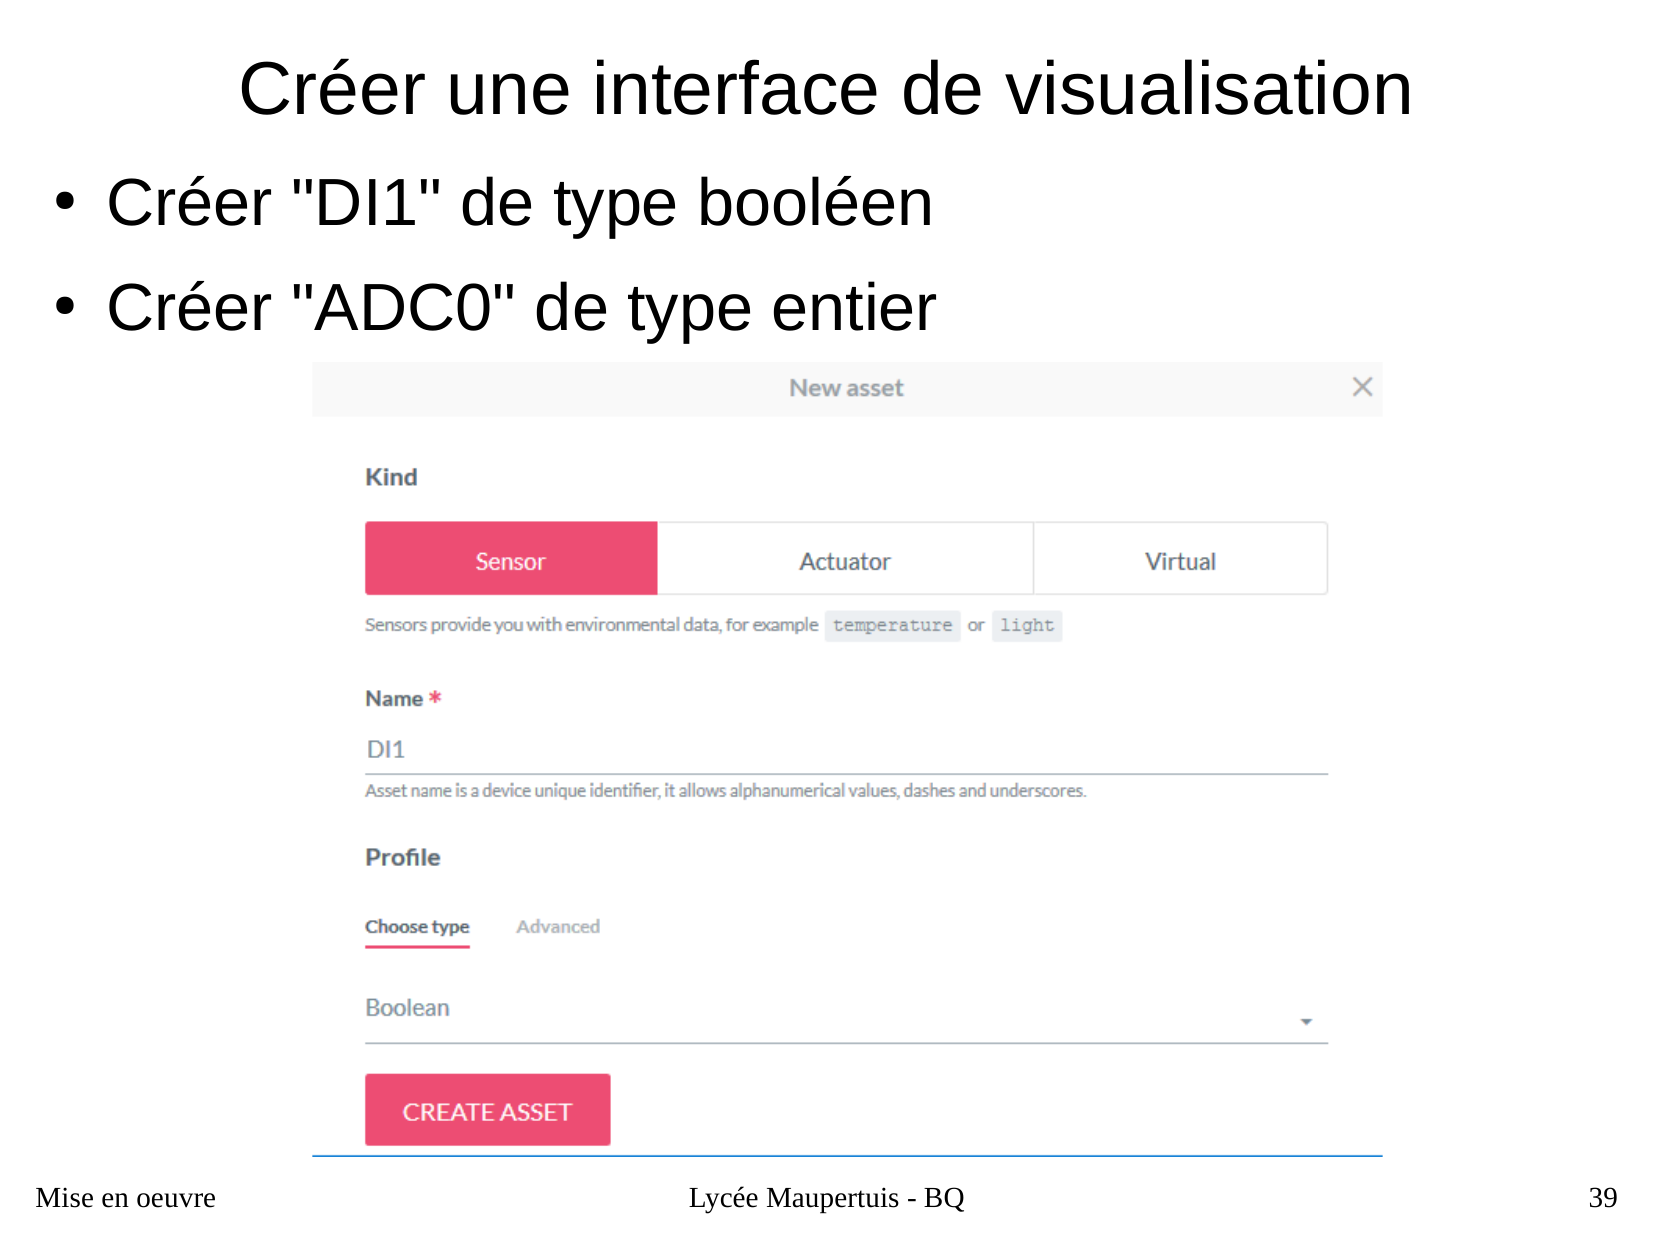

# Créer une interface de visualisation
Créer "DI1" de type booléen
Créer "ADC0" de type entier
Mise en oeuvre
Lycée Maupertuis - BQ
39